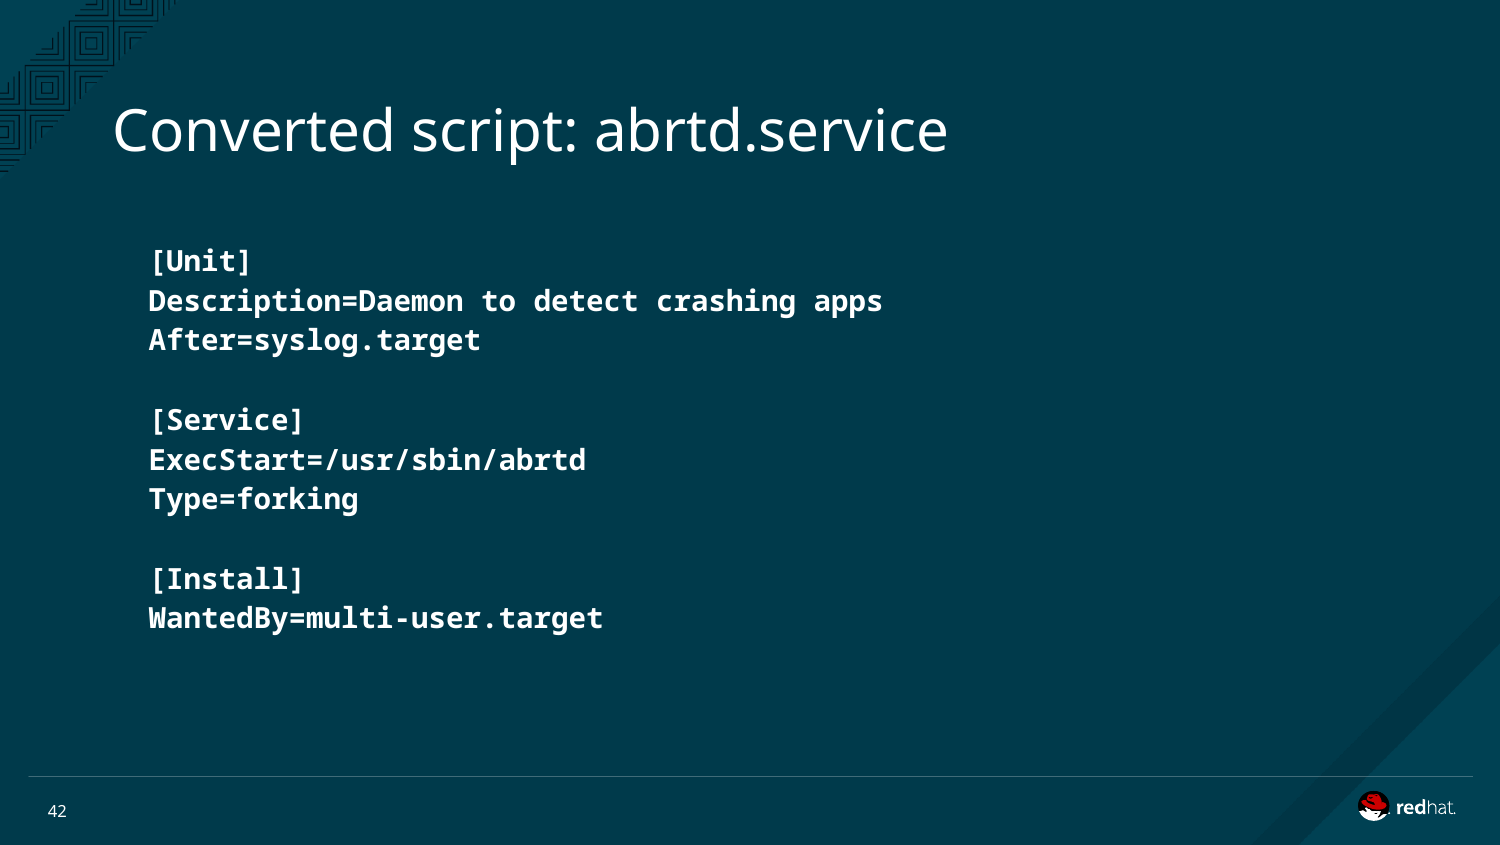

# Converted script: abrtd.service
[Unit]
Description=Daemon to detect crashing apps
After=syslog.target
[Service]
ExecStart=/usr/sbin/abrtd
Type=forking
[Install]
WantedBy=multi-user.target
42